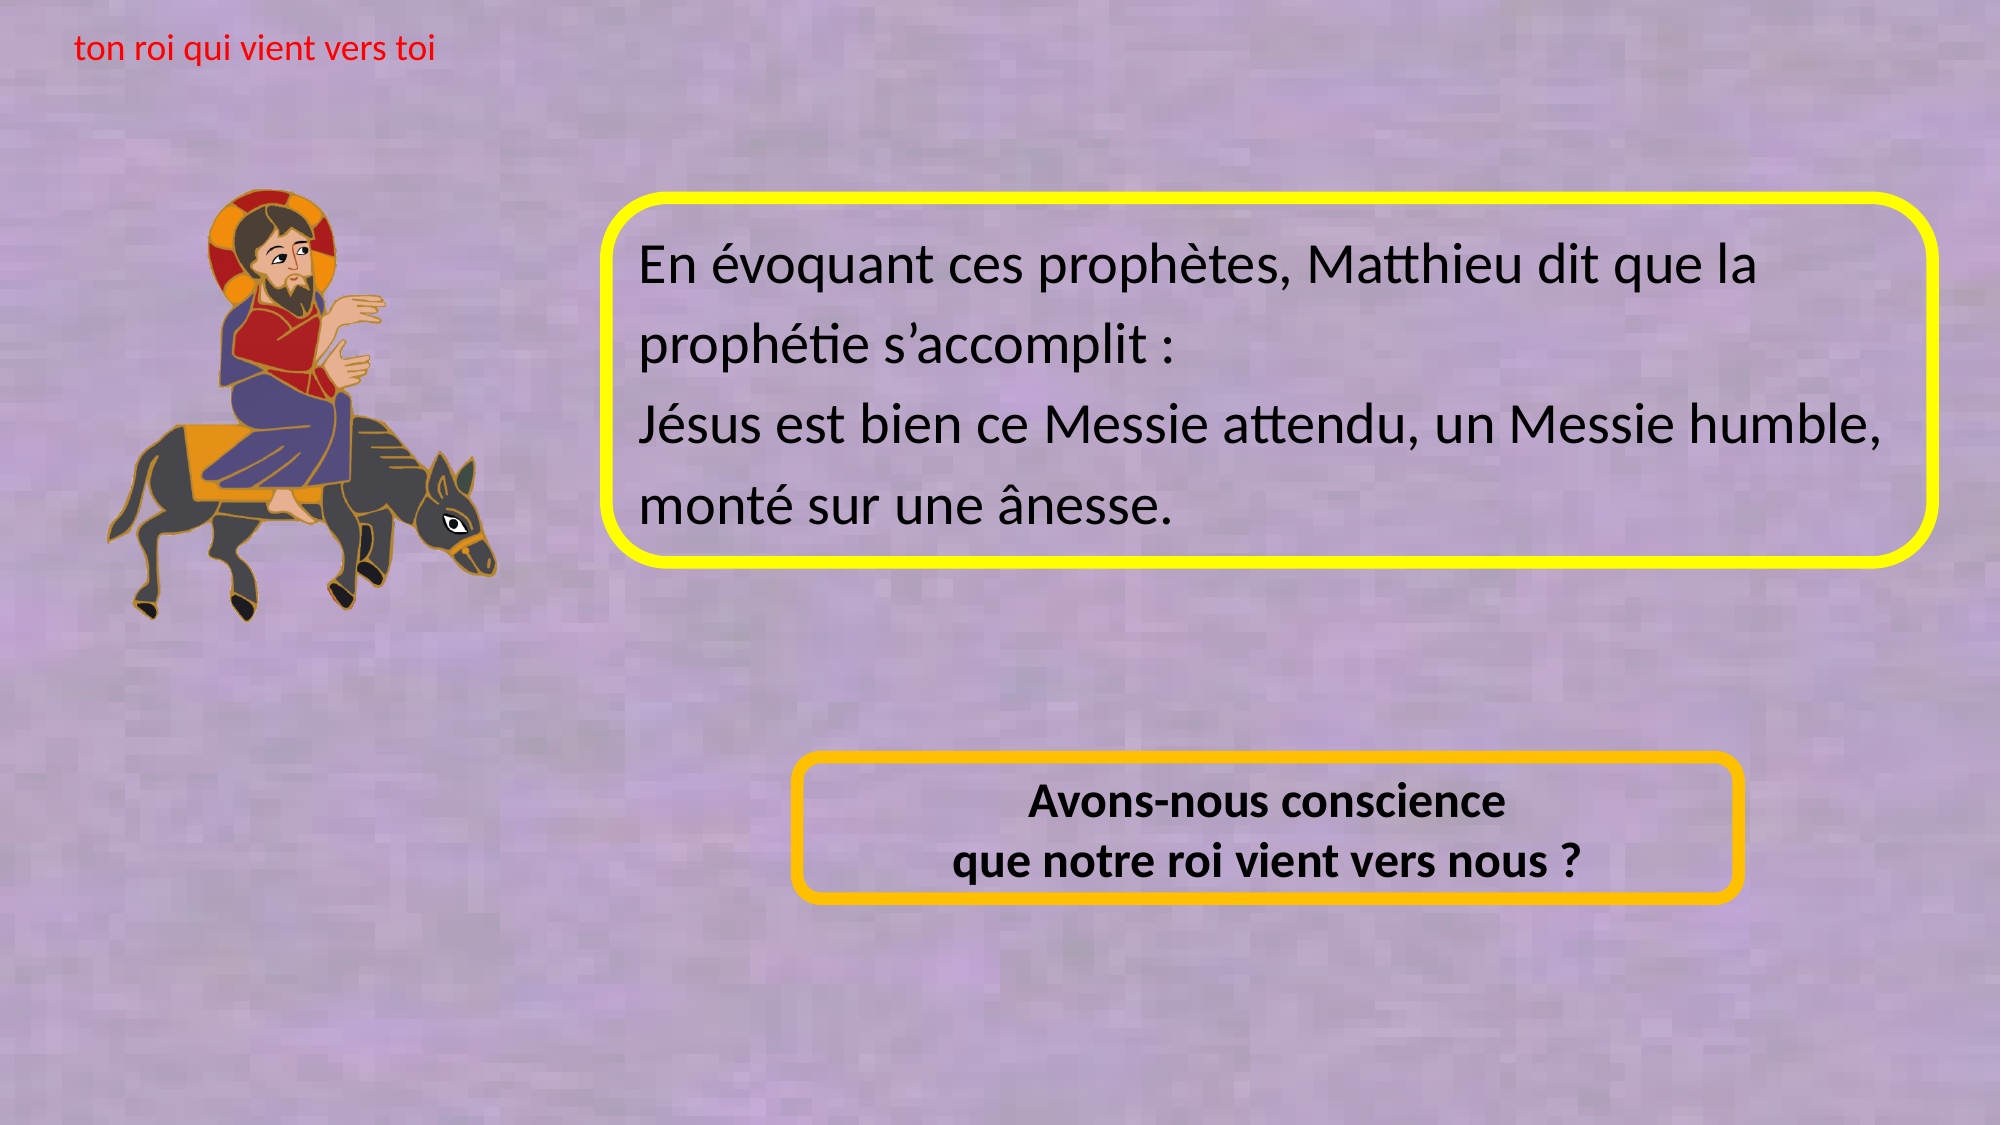

ton roi qui vient vers toi
En évoquant ces prophètes, Matthieu dit que la prophétie s’accomplit :
Jésus est bien ce Messie attendu, un Messie humble,
monté sur une ânesse.
Avons-nous conscience
que notre roi vient vers nous ?